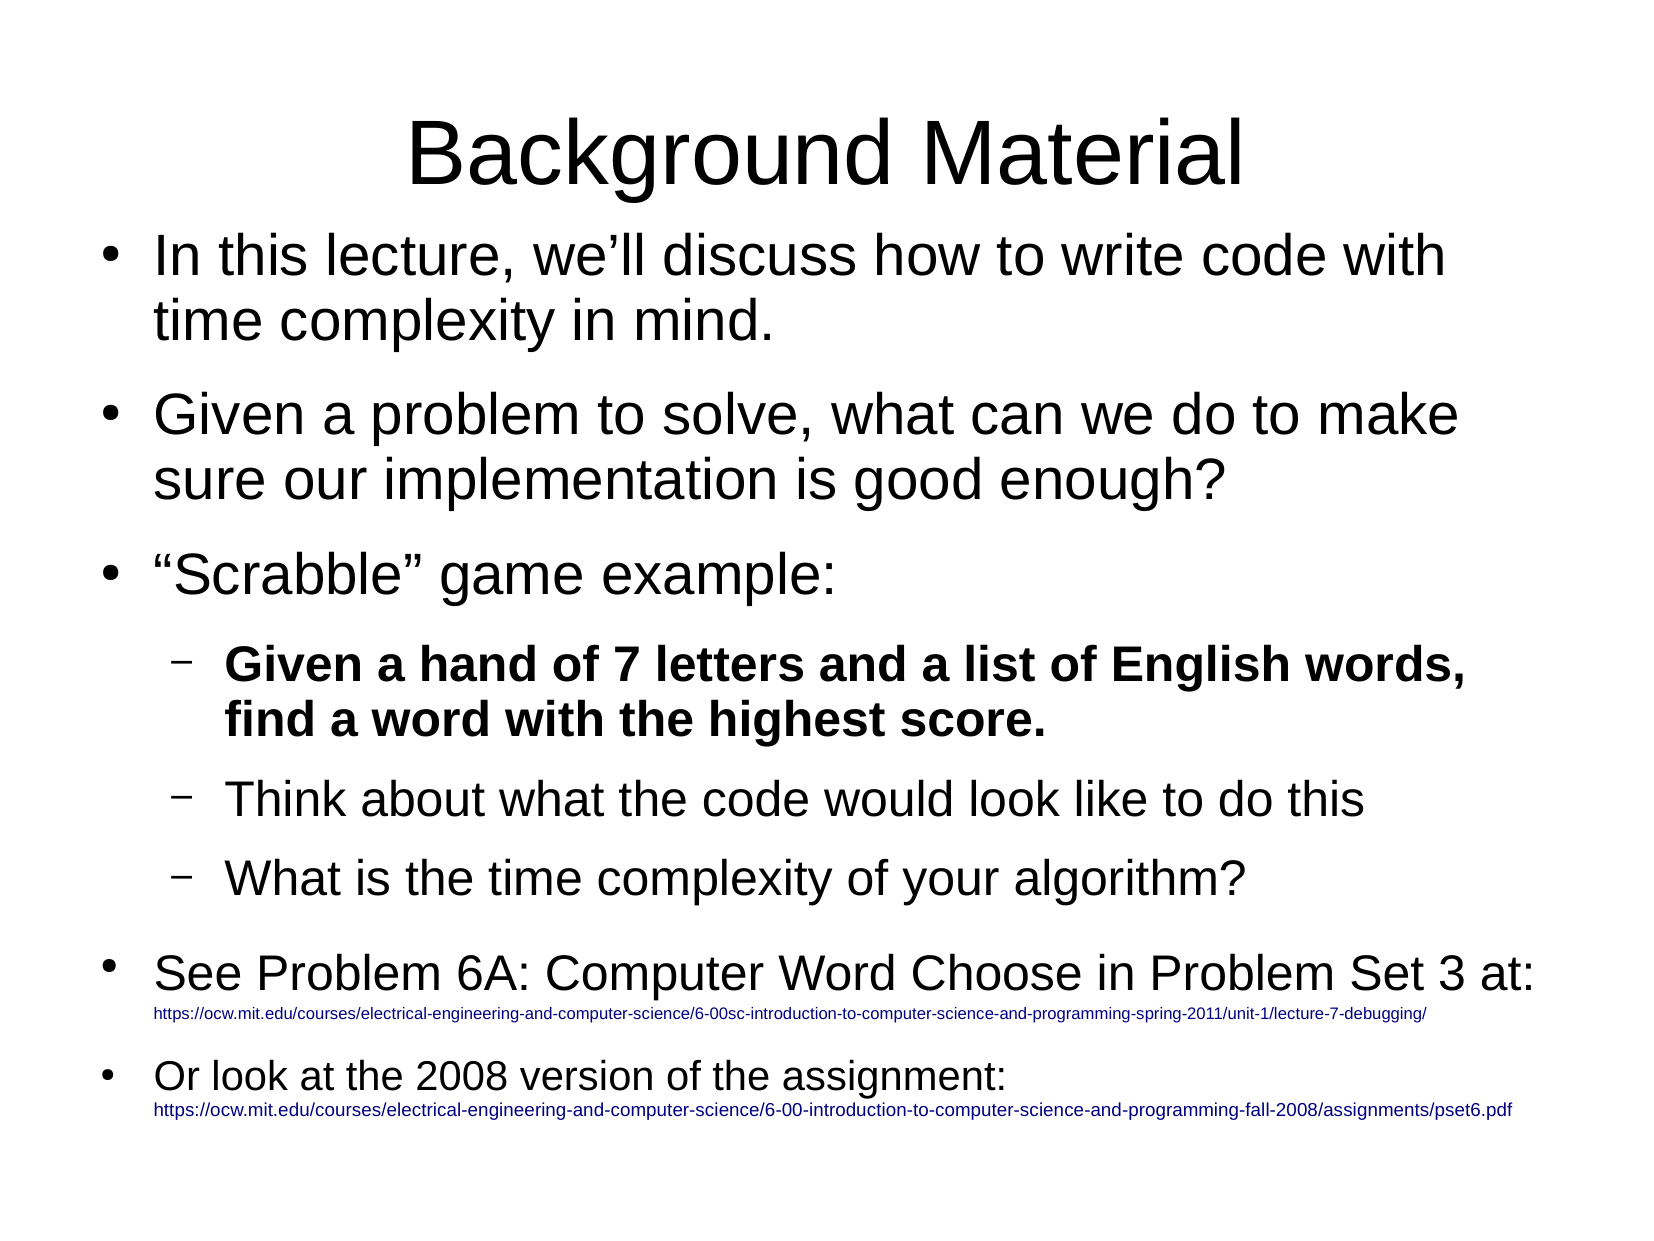

# Background Material
In this lecture, we’ll discuss how to write code with time complexity in mind.
Given a problem to solve, what can we do to make sure our implementation is good enough?
“Scrabble” game example:
Given a hand of 7 letters and a list of English words, find a word with the highest score.
Think about what the code would look like to do this
What is the time complexity of your algorithm?
See Problem 6A: Computer Word Choose in Problem Set 3 at: https://ocw.mit.edu/courses/electrical-engineering-and-computer-science/6-00sc-introduction-to-computer-science-and-programming-spring-2011/unit-1/lecture-7-debugging/
Or look at the 2008 version of the assignment: https://ocw.mit.edu/courses/electrical-engineering-and-computer-science/6-00-introduction-to-computer-science-and-programming-fall-2008/assignments/pset6.pdf